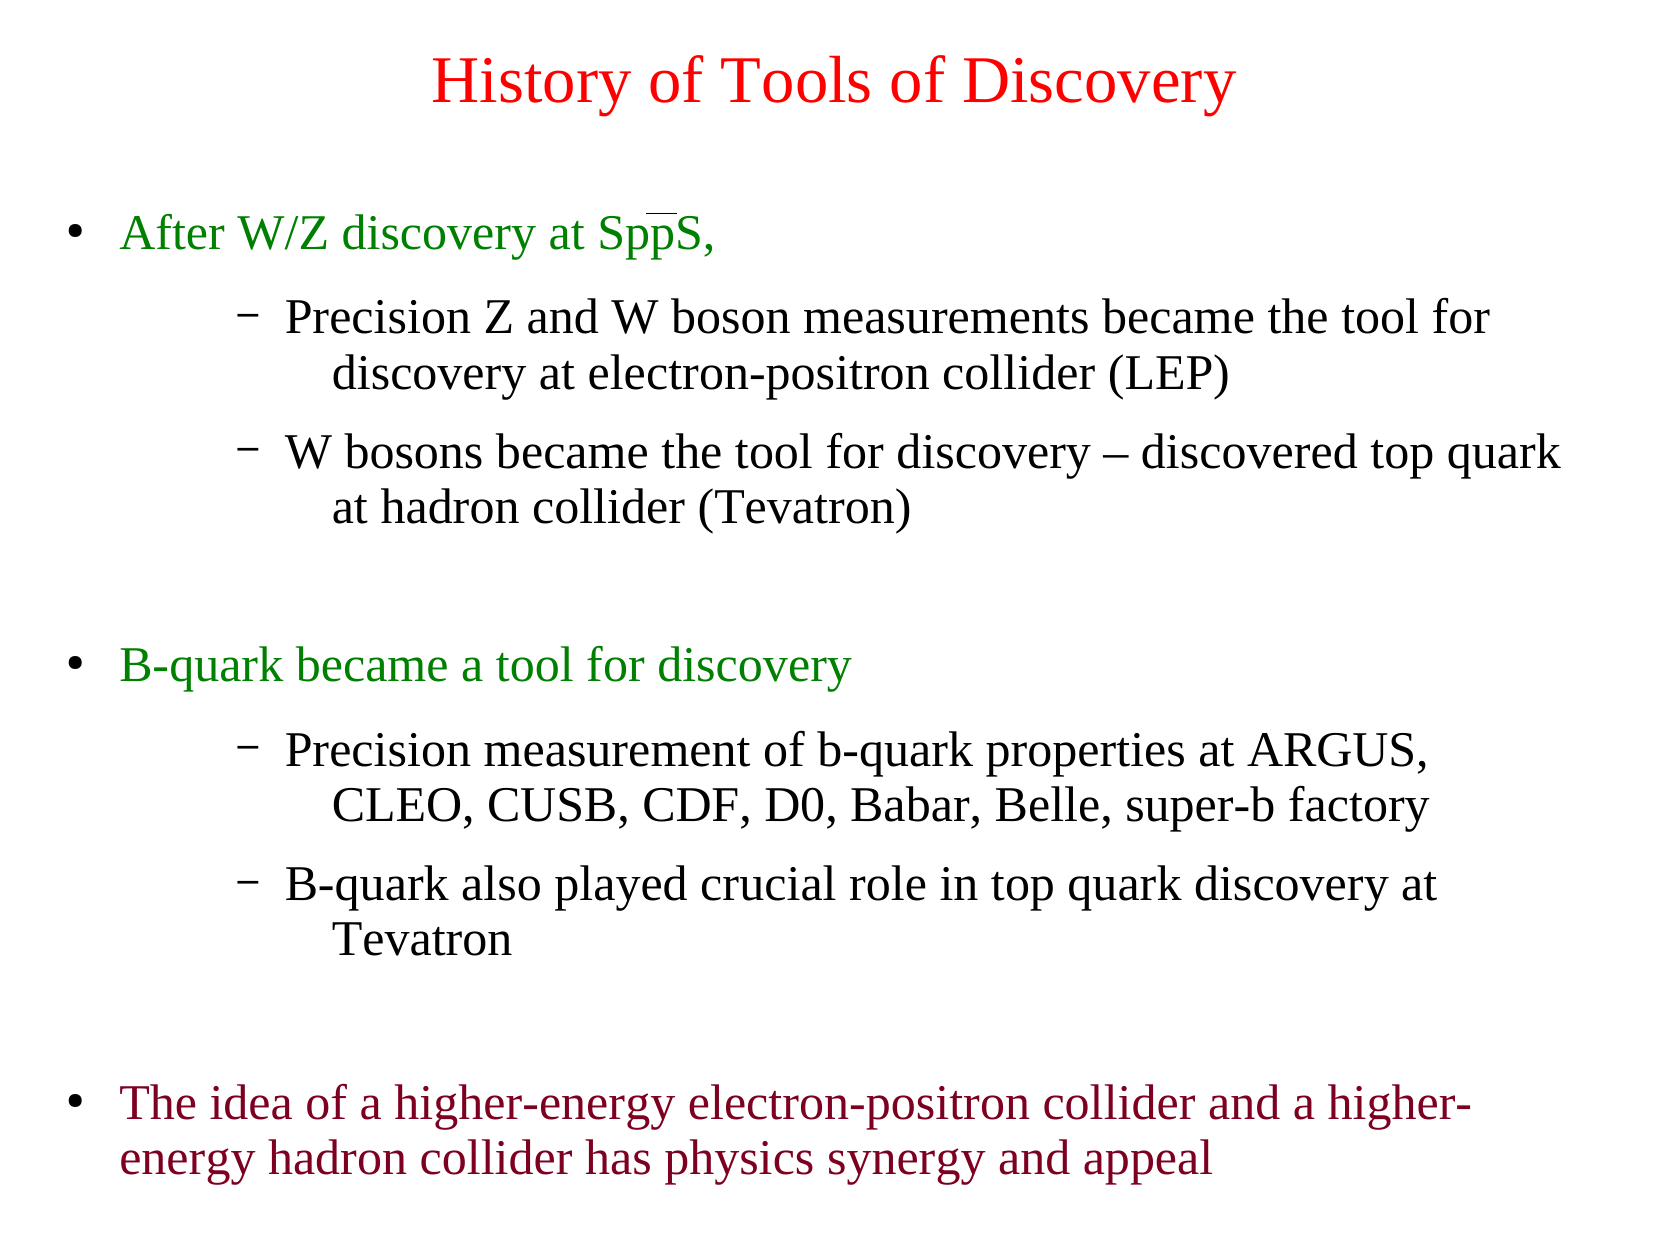

# History of Tools of Discovery
After W/Z discovery at SppS,
Precision Z and W boson measurements became the tool for discovery at electron-positron collider (LEP)
W bosons became the tool for discovery – discovered top quark at hadron collider (Tevatron)
B-quark became a tool for discovery
Precision measurement of b-quark properties at ARGUS, CLEO, CUSB, CDF, D0, Babar, Belle, super-b factory
B-quark also played crucial role in top quark discovery at Tevatron
The idea of a higher-energy electron-positron collider and a higher-energy hadron collider has physics synergy and appeal